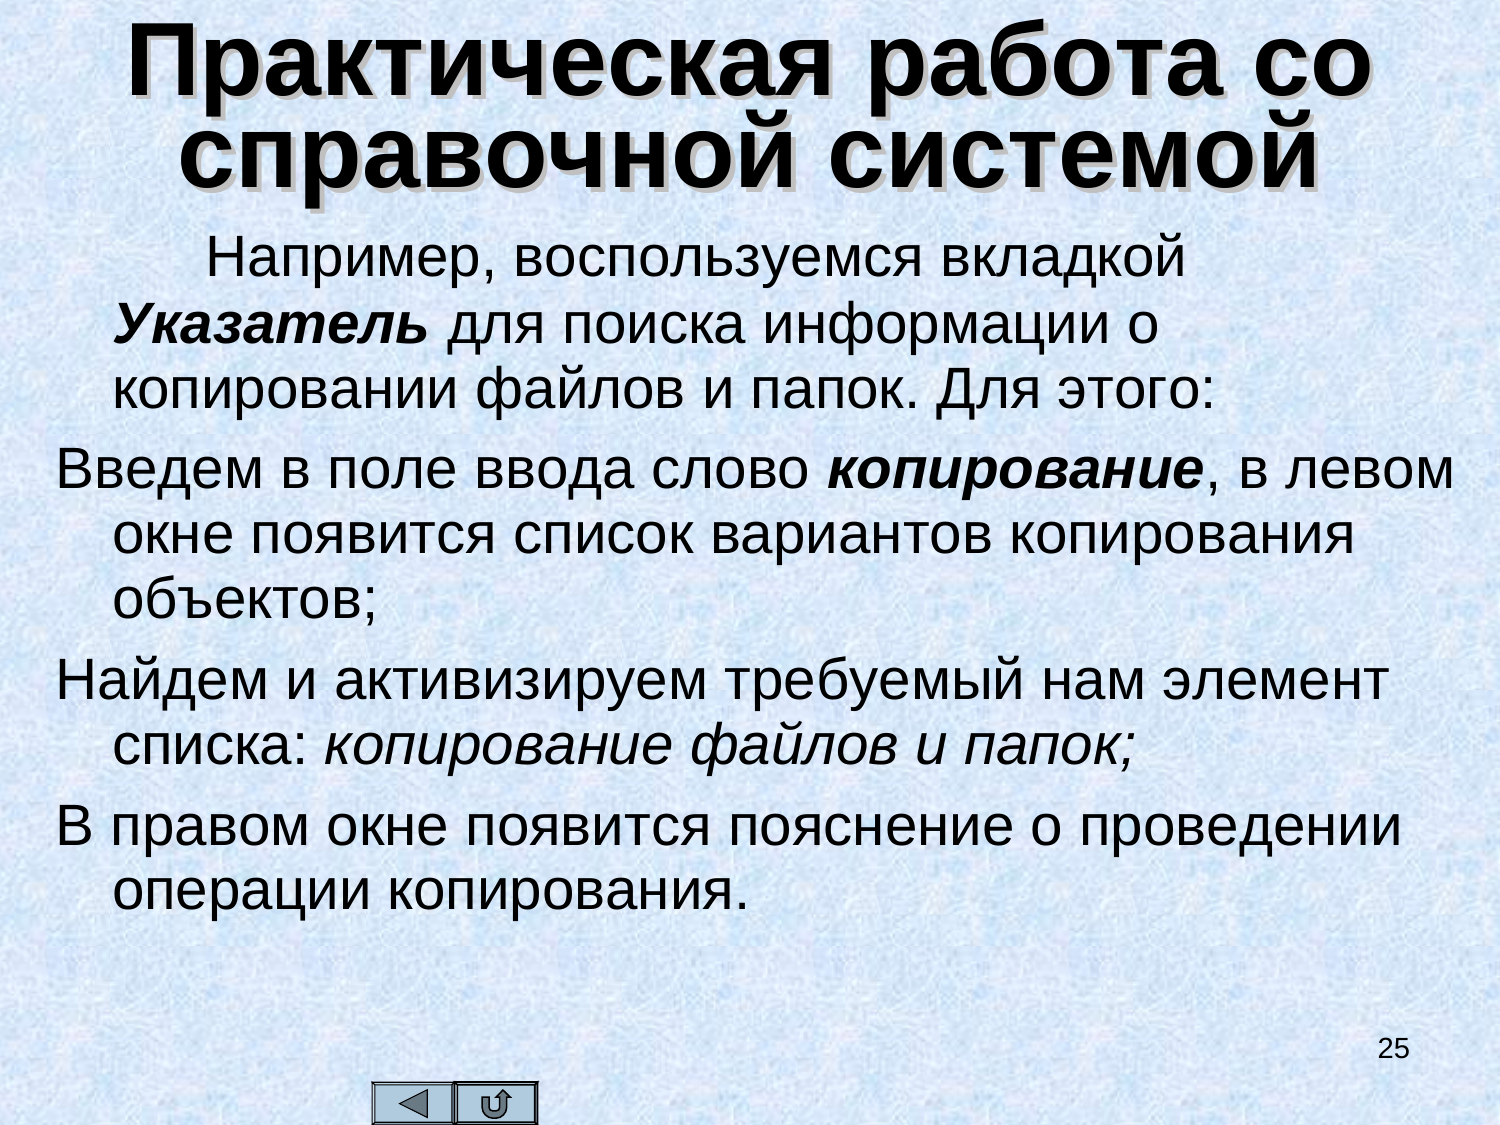

# Практическая работа со справочной системой
		Например, воспользуемся вкладкой Указатель для поиска информации о копировании файлов и папок. Для этого:
Введем в поле ввода слово копирование, в левом окне появится список вариантов копирования объектов;
Найдем и активизируем требуемый нам элемент списка: копирование файлов и папок;
В правом окне появится пояснение о проведении операции копирования.
25